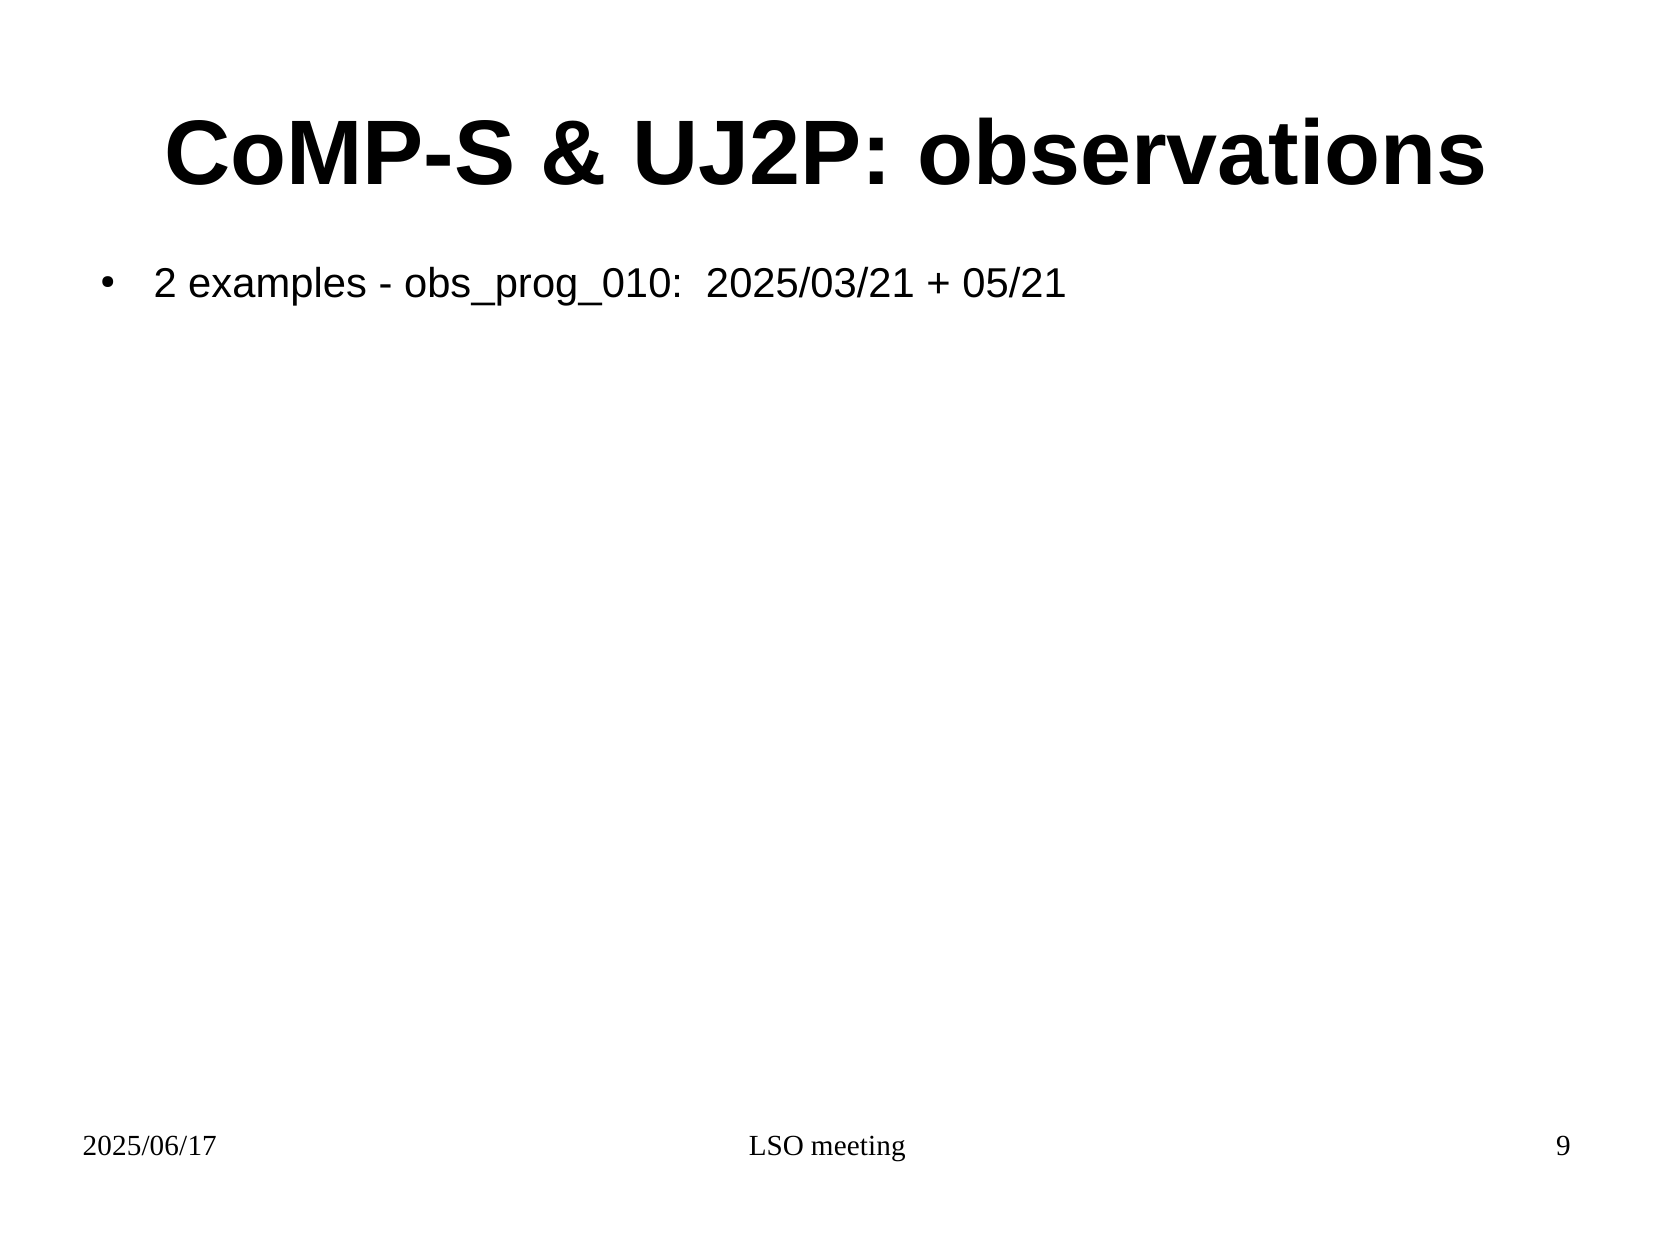

# CoMP-S & UJ2P: observations
2 examples - obs_prog_010: 2025/03/21 + 05/21
2025/06/17
LSO meeting
9